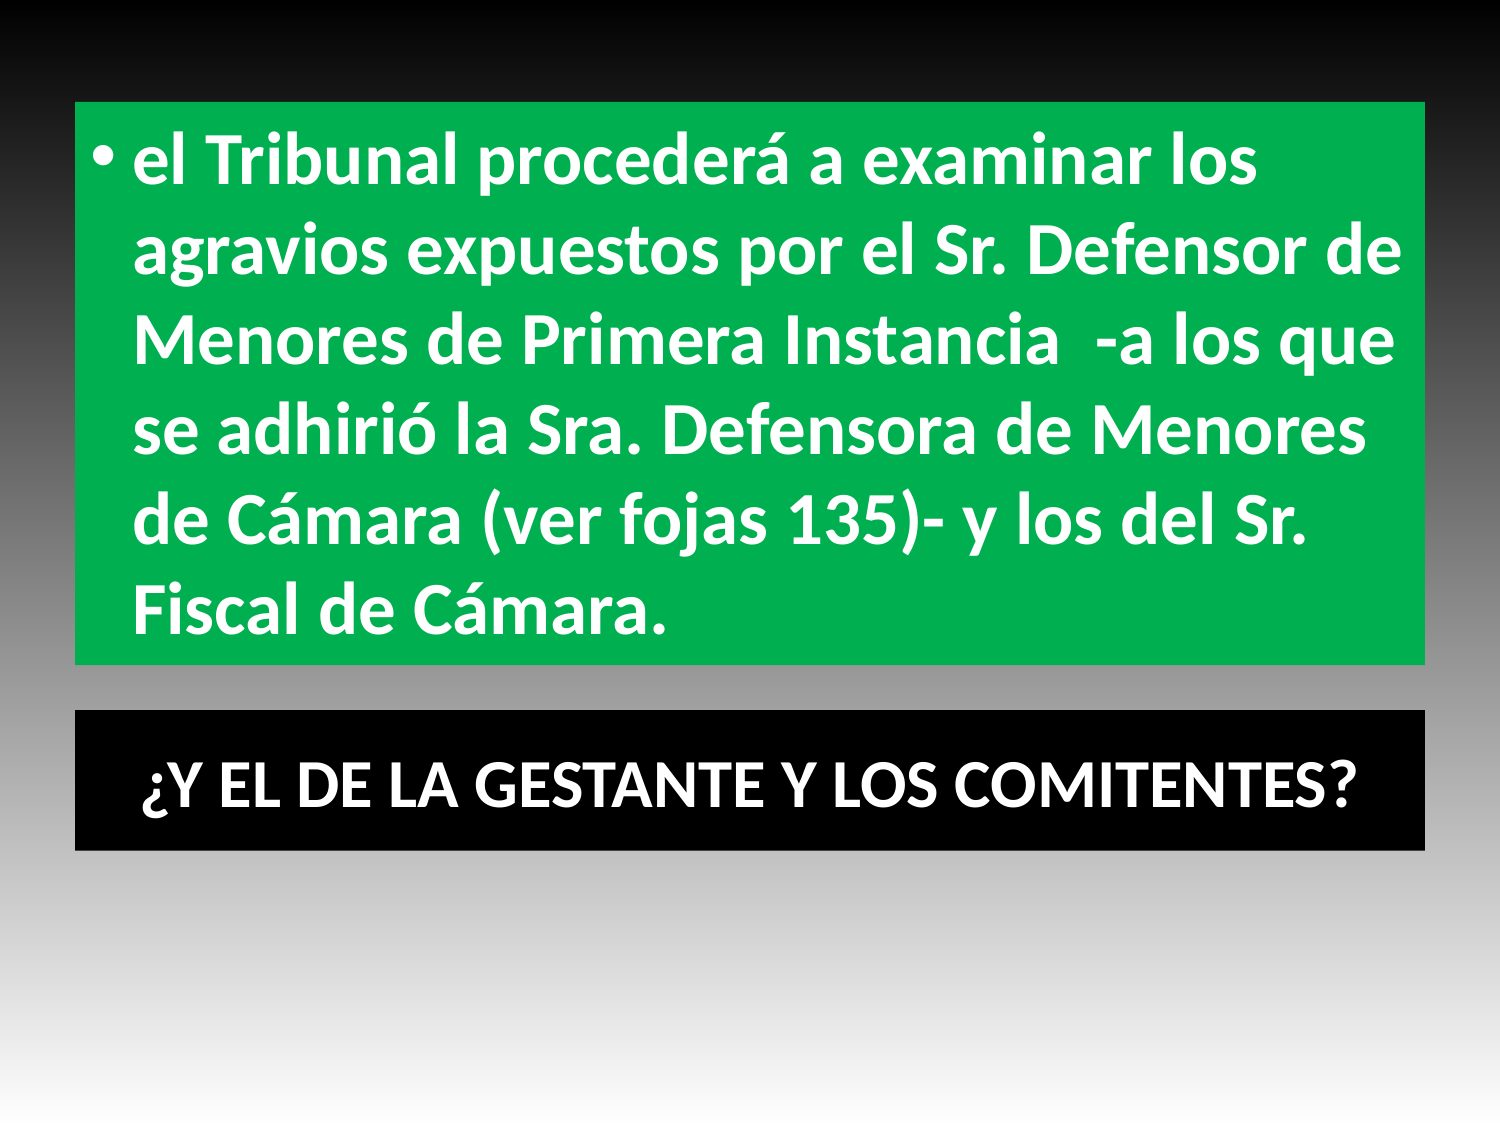

el Tribunal procederá a examinar los agravios expuestos por el Sr. Defensor de Menores de Primera Instancia -a los que se adhirió la Sra. Defensora de Menores de Cámara (ver fojas 135)- y los del Sr. Fiscal de Cámara.
# ¿Y EL DE LA GESTANTE Y LOS COMITENTES?